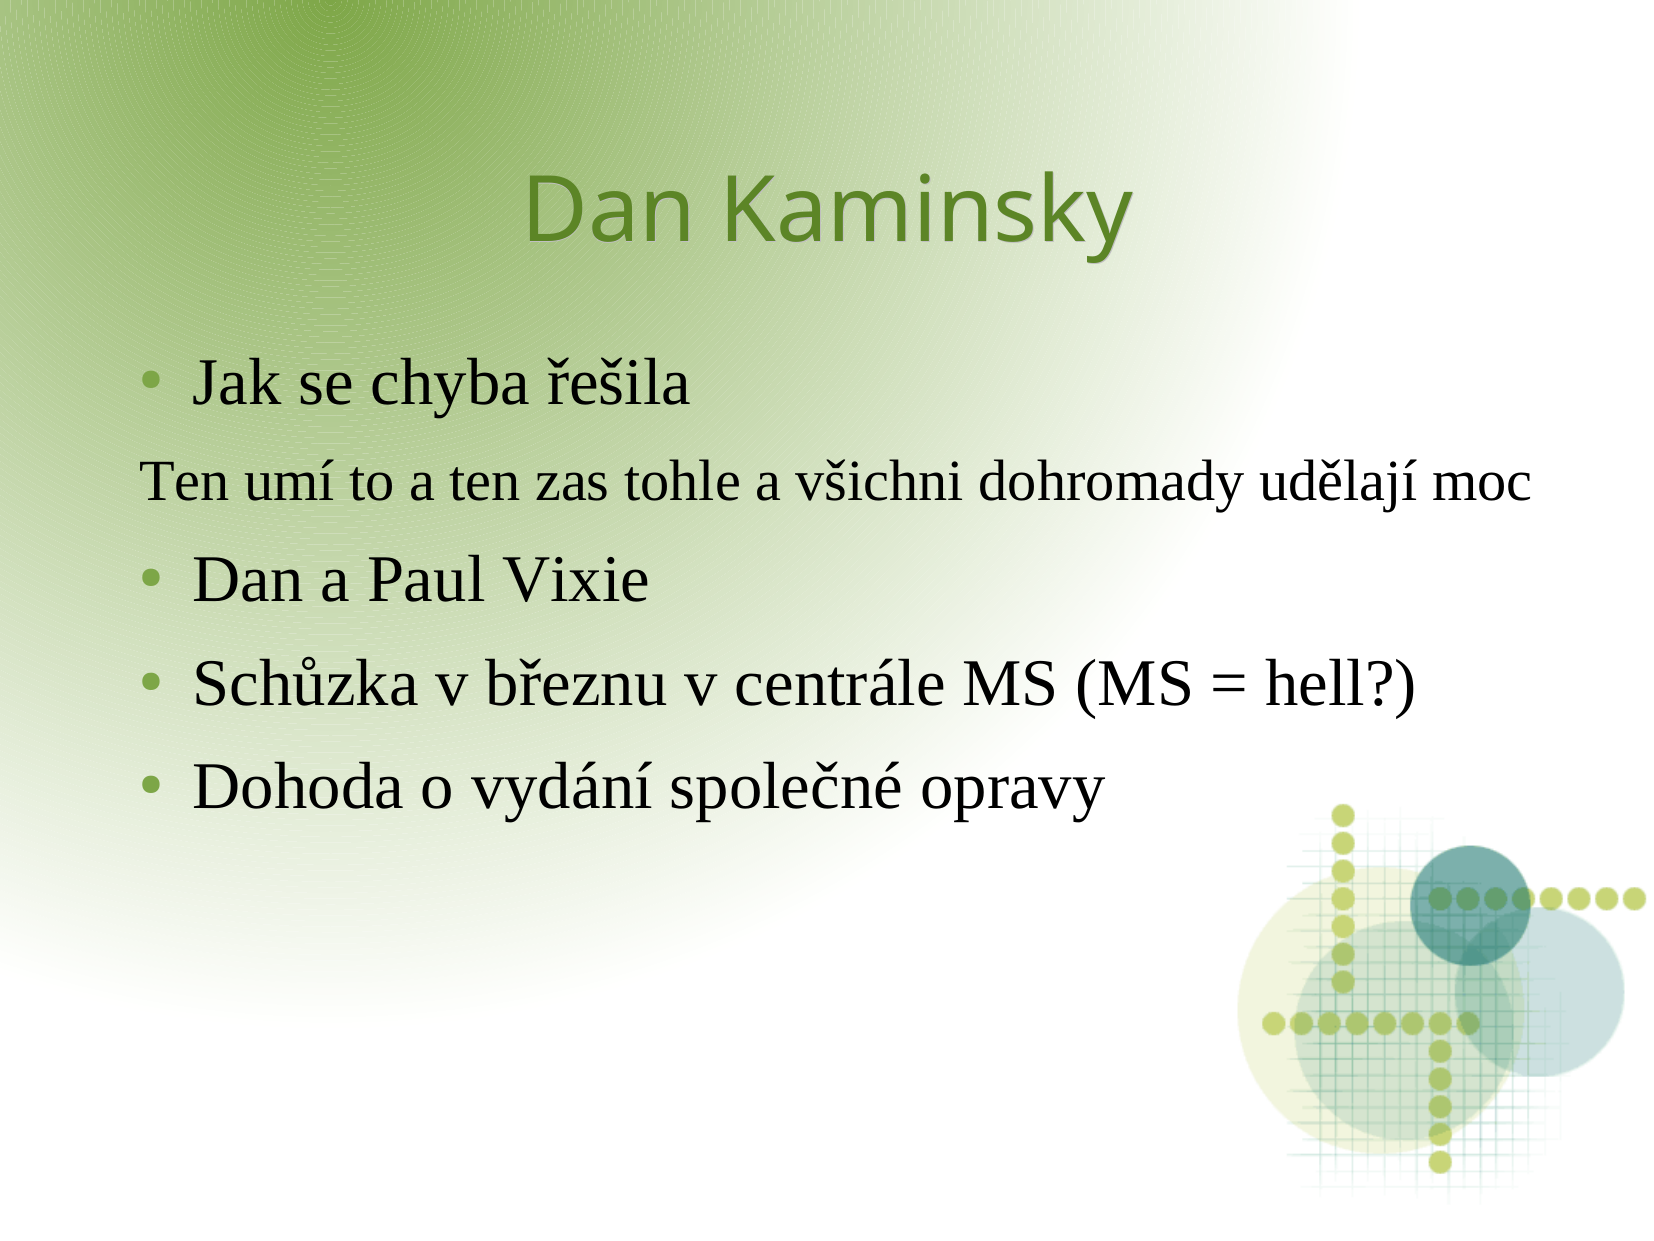

# Dan Kaminsky
Jak se chyba řešila
Ten umí to a ten zas tohle a všichni dohromady udělají moc
Dan a Paul Vixie
Schůzka v březnu v centrále MS (MS = hell?)
Dohoda o vydání společné opravy